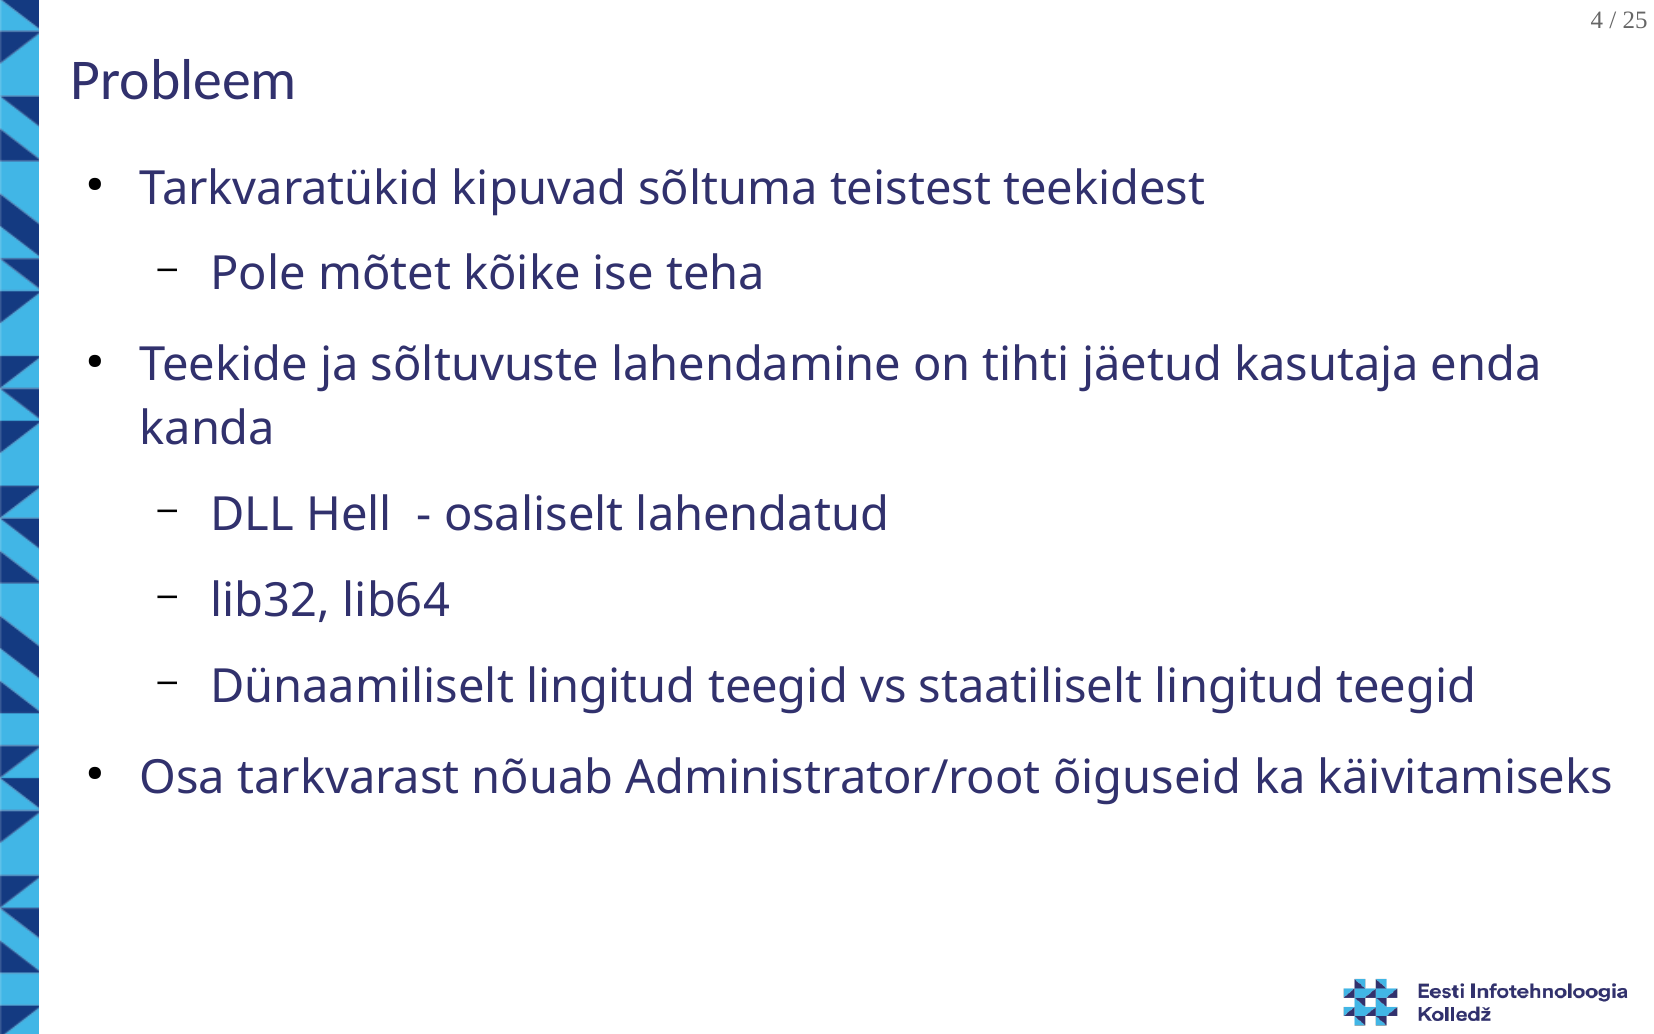

# Probleem
Tarkvaratükid kipuvad sõltuma teistest teekidest
Pole mõtet kõike ise teha
Teekide ja sõltuvuste lahendamine on tihti jäetud kasutaja enda kanda
DLL Hell - osaliselt lahendatud
lib32, lib64
Dünaamiliselt lingitud teegid vs staatiliselt lingitud teegid
Osa tarkvarast nõuab Administrator/root õiguseid ka käivitamiseks